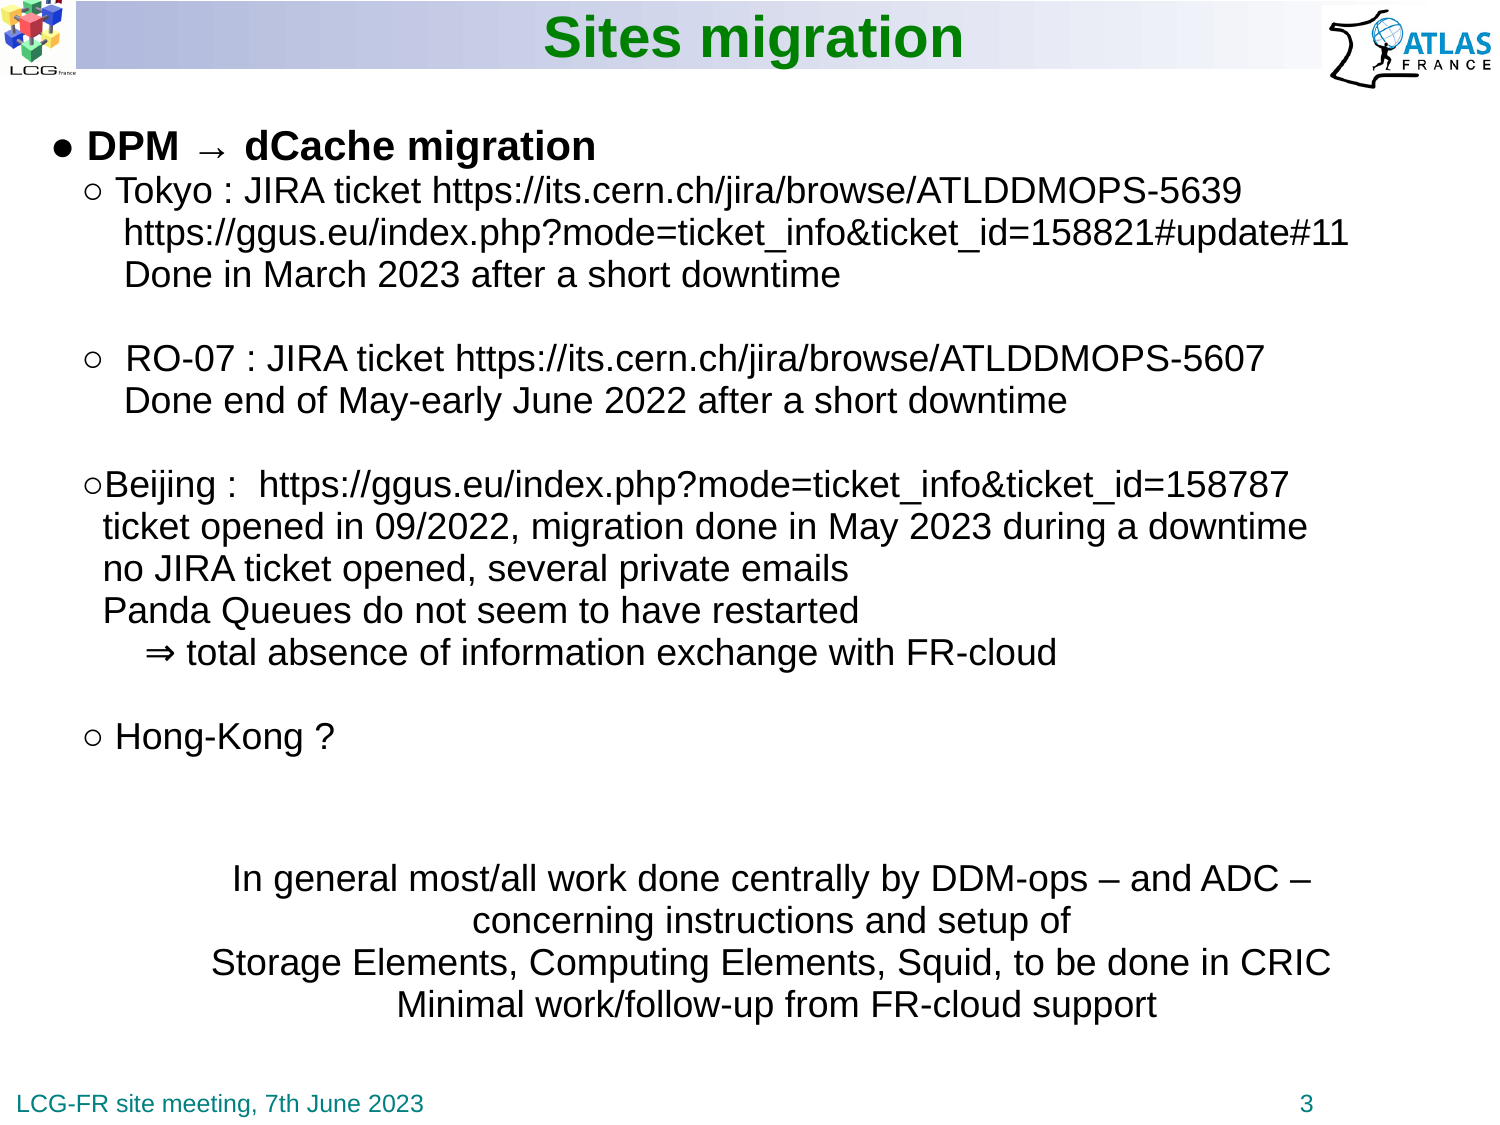

Sites migration
● DPM → dCache migration
 ○ Tokyo : JIRA ticket https://its.cern.ch/jira/browse/ATLDDMOPS-5639
 https://ggus.eu/index.php?mode=ticket_info&ticket_id=158821#update#11
 Done in March 2023 after a short downtime
 ○ RO-07 : JIRA ticket https://its.cern.ch/jira/browse/ATLDDMOPS-5607
 Done end of May-early June 2022 after a short downtime
 ○Beijing : https://ggus.eu/index.php?mode=ticket_info&ticket_id=158787
 ticket opened in 09/2022, migration done in May 2023 during a downtime
 no JIRA ticket opened, several private emails
 Panda Queues do not seem to have restarted
 ⇒ total absence of information exchange with FR-cloud
 ○ Hong-Kong ?
In general most/all work done centrally by DDM-ops – and ADC –
concerning instructions and setup of
Storage Elements, Computing Elements, Squid, to be done in CRIC
Minimal work/follow-up from FR-cloud support